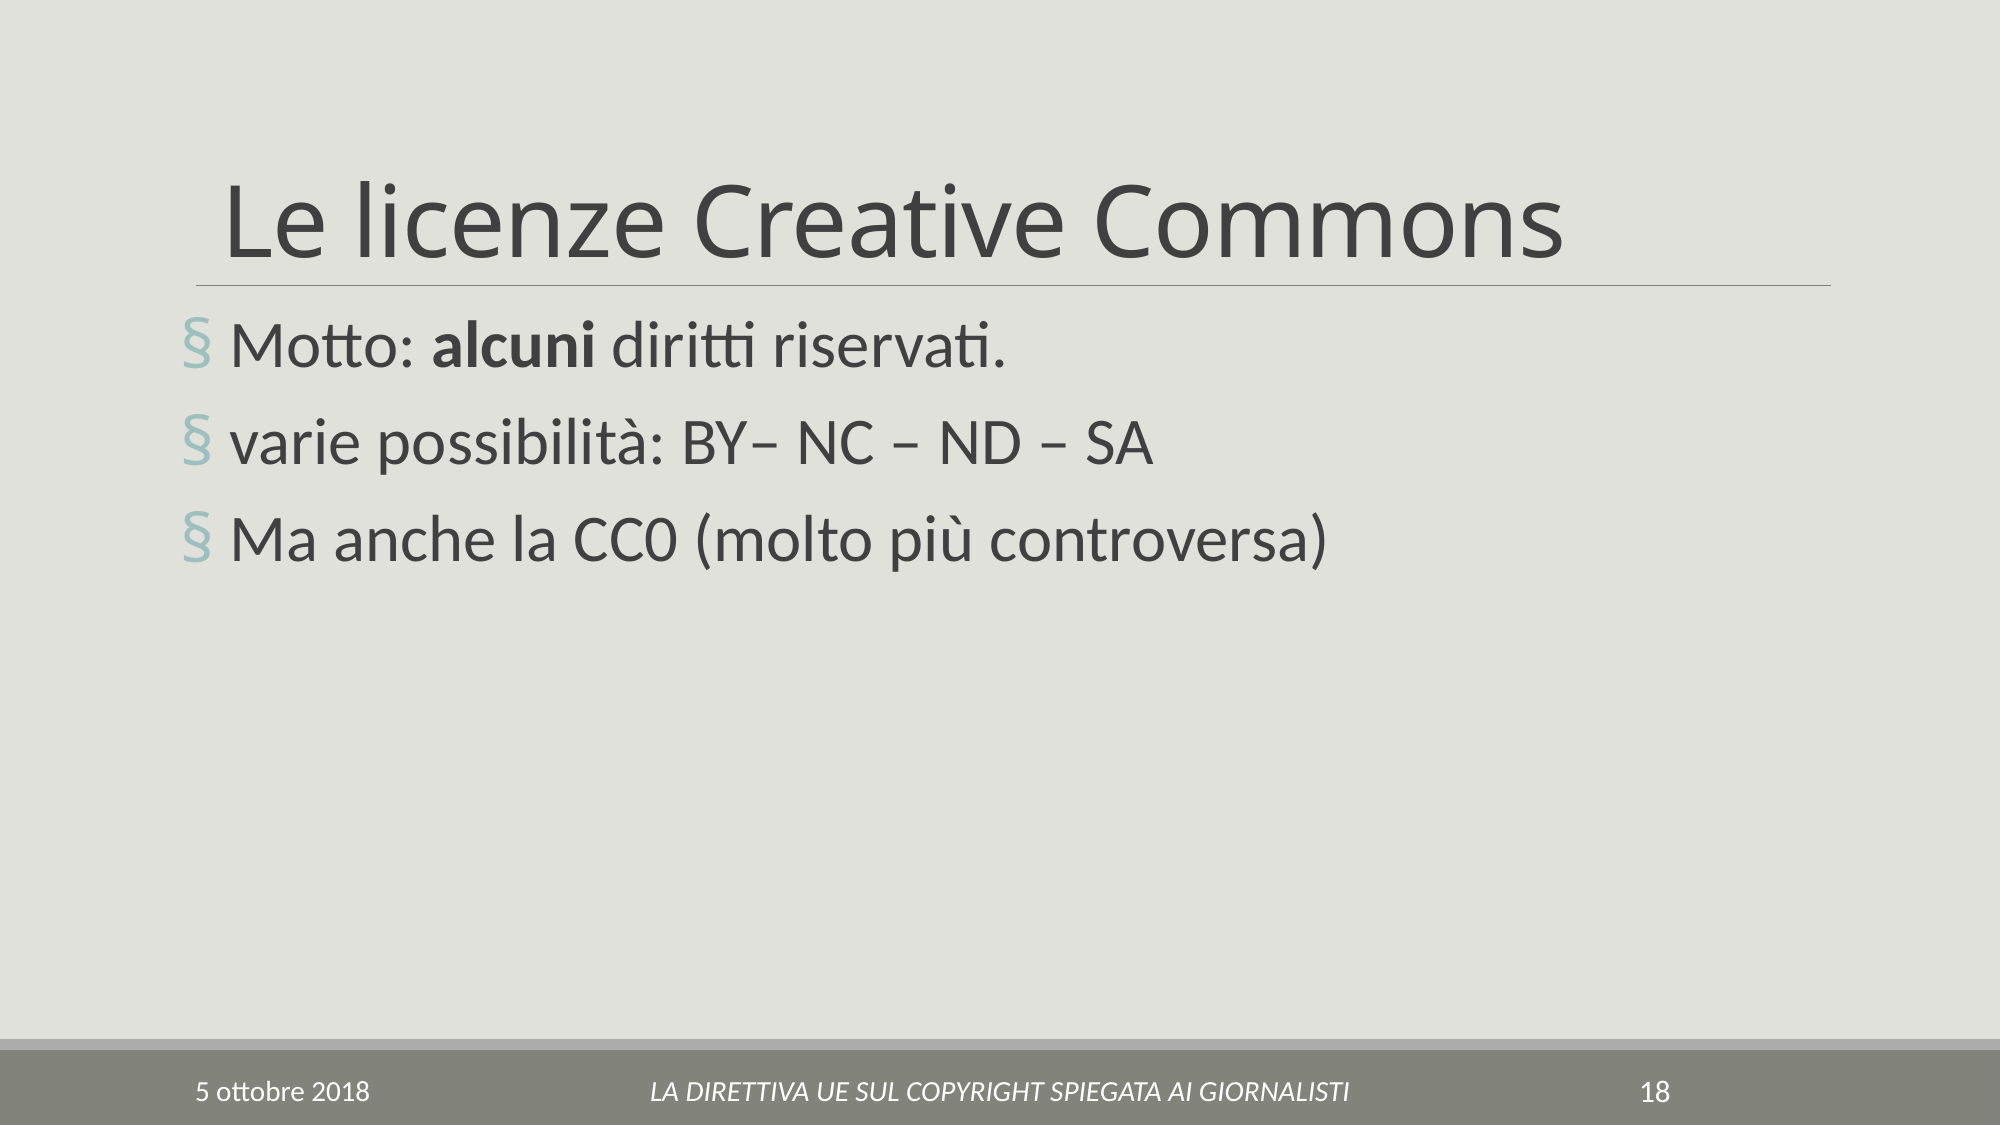

# Le licenze Creative Commons
 Motto: alcuni diritti riservati.
 varie possibilità: BY– NC – ND – SA
 Ma anche la CC0 (molto più controversa)
5 ottobre 2018
La direttiva Ue sul copyright spiegata ai giornalisti